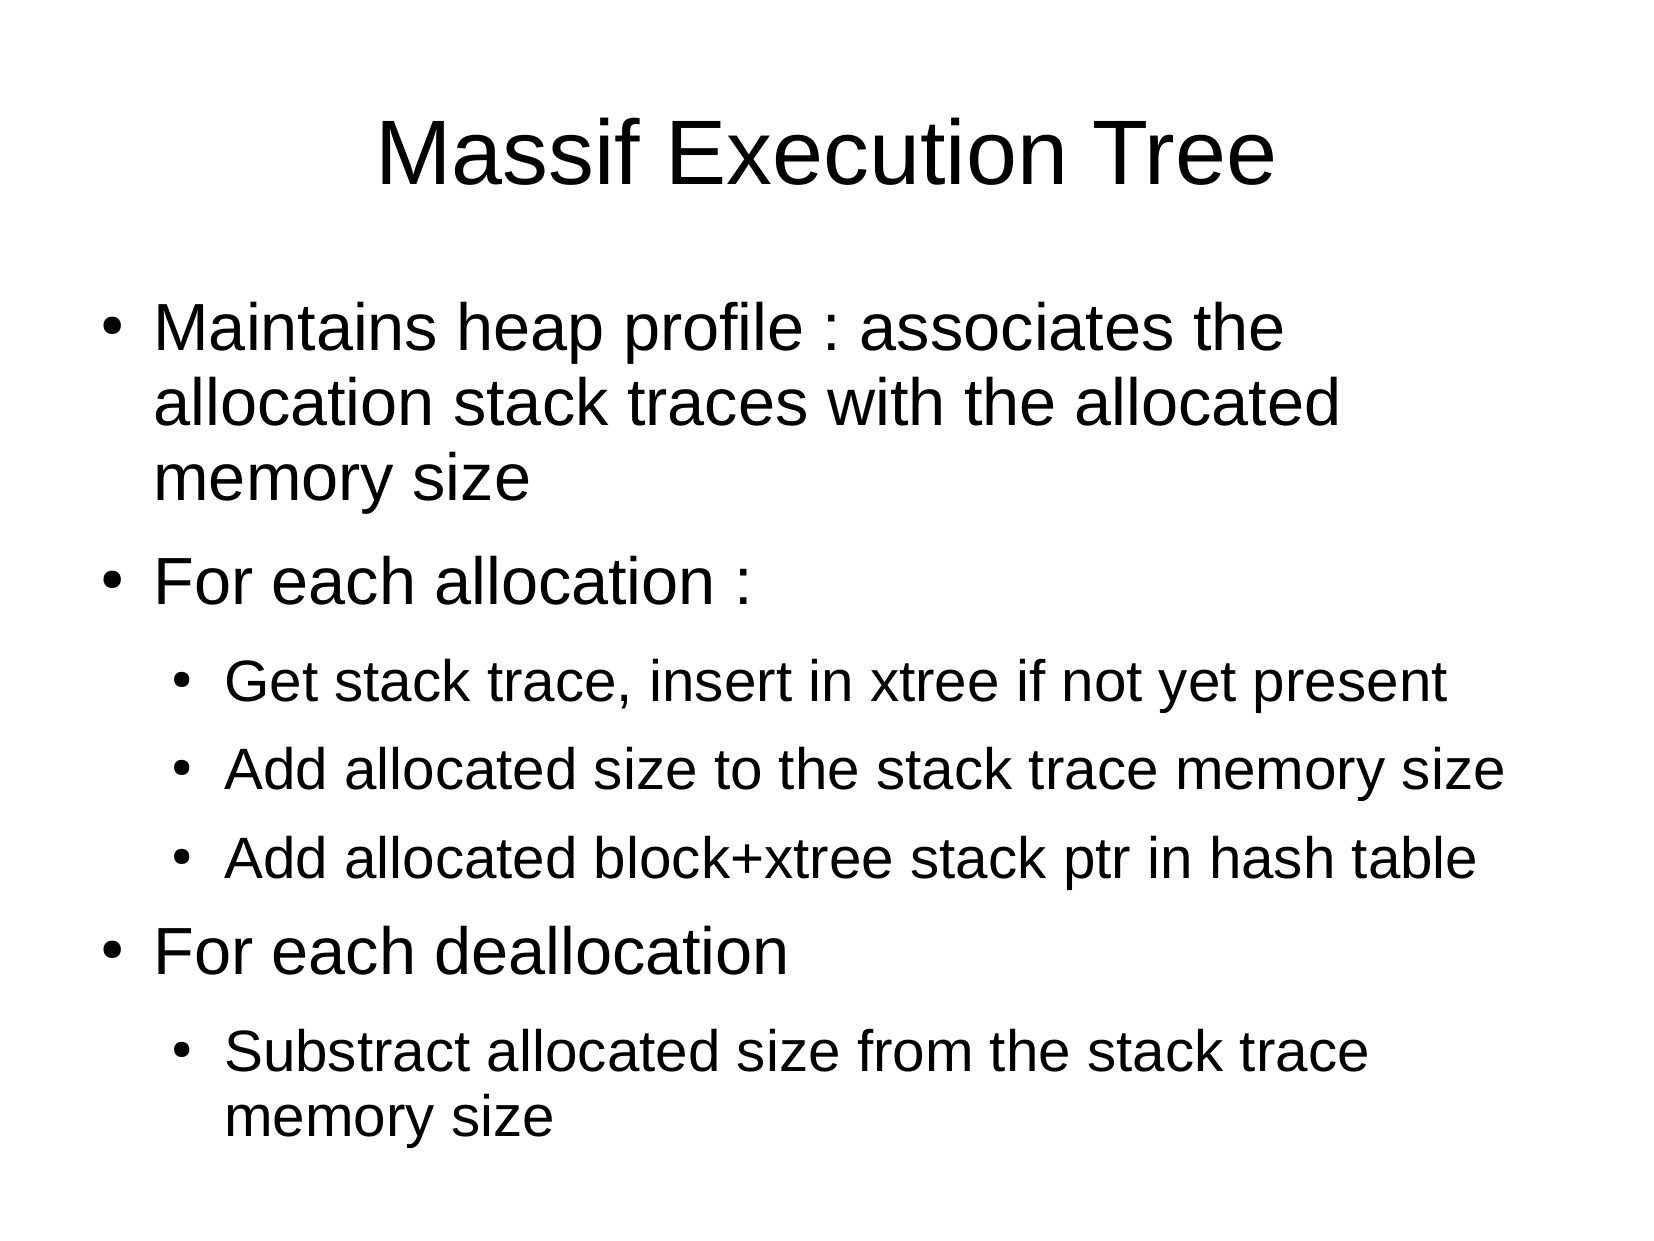

# Massif Execution Tree
Maintains heap profile : associates the allocation stack traces with the allocated memory size
For each allocation :
Get stack trace, insert in xtree if not yet present
Add allocated size to the stack trace memory size
Add allocated block+xtree stack ptr in hash table
For each deallocation
Substract allocated size from the stack trace memory size